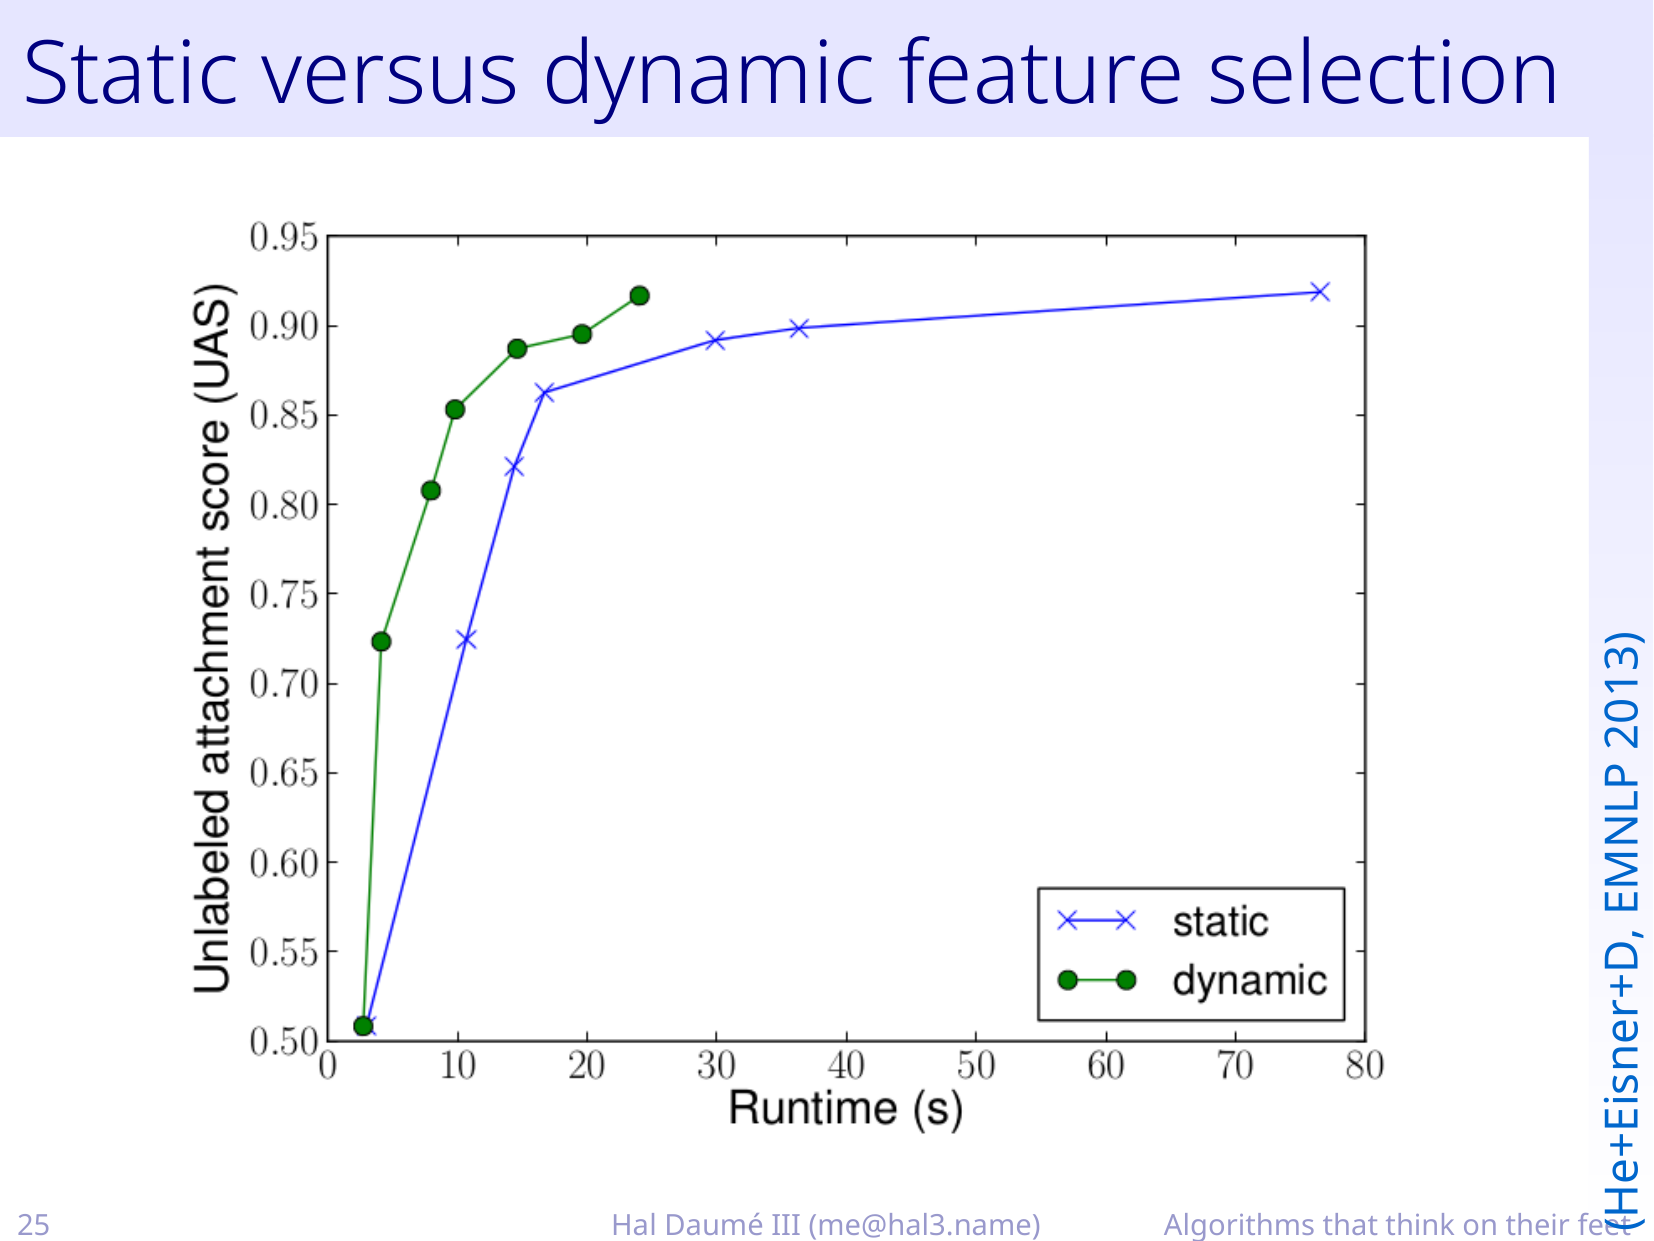

# Static versus dynamic feature selection
(He+Eisner+D, EMNLP 2013)